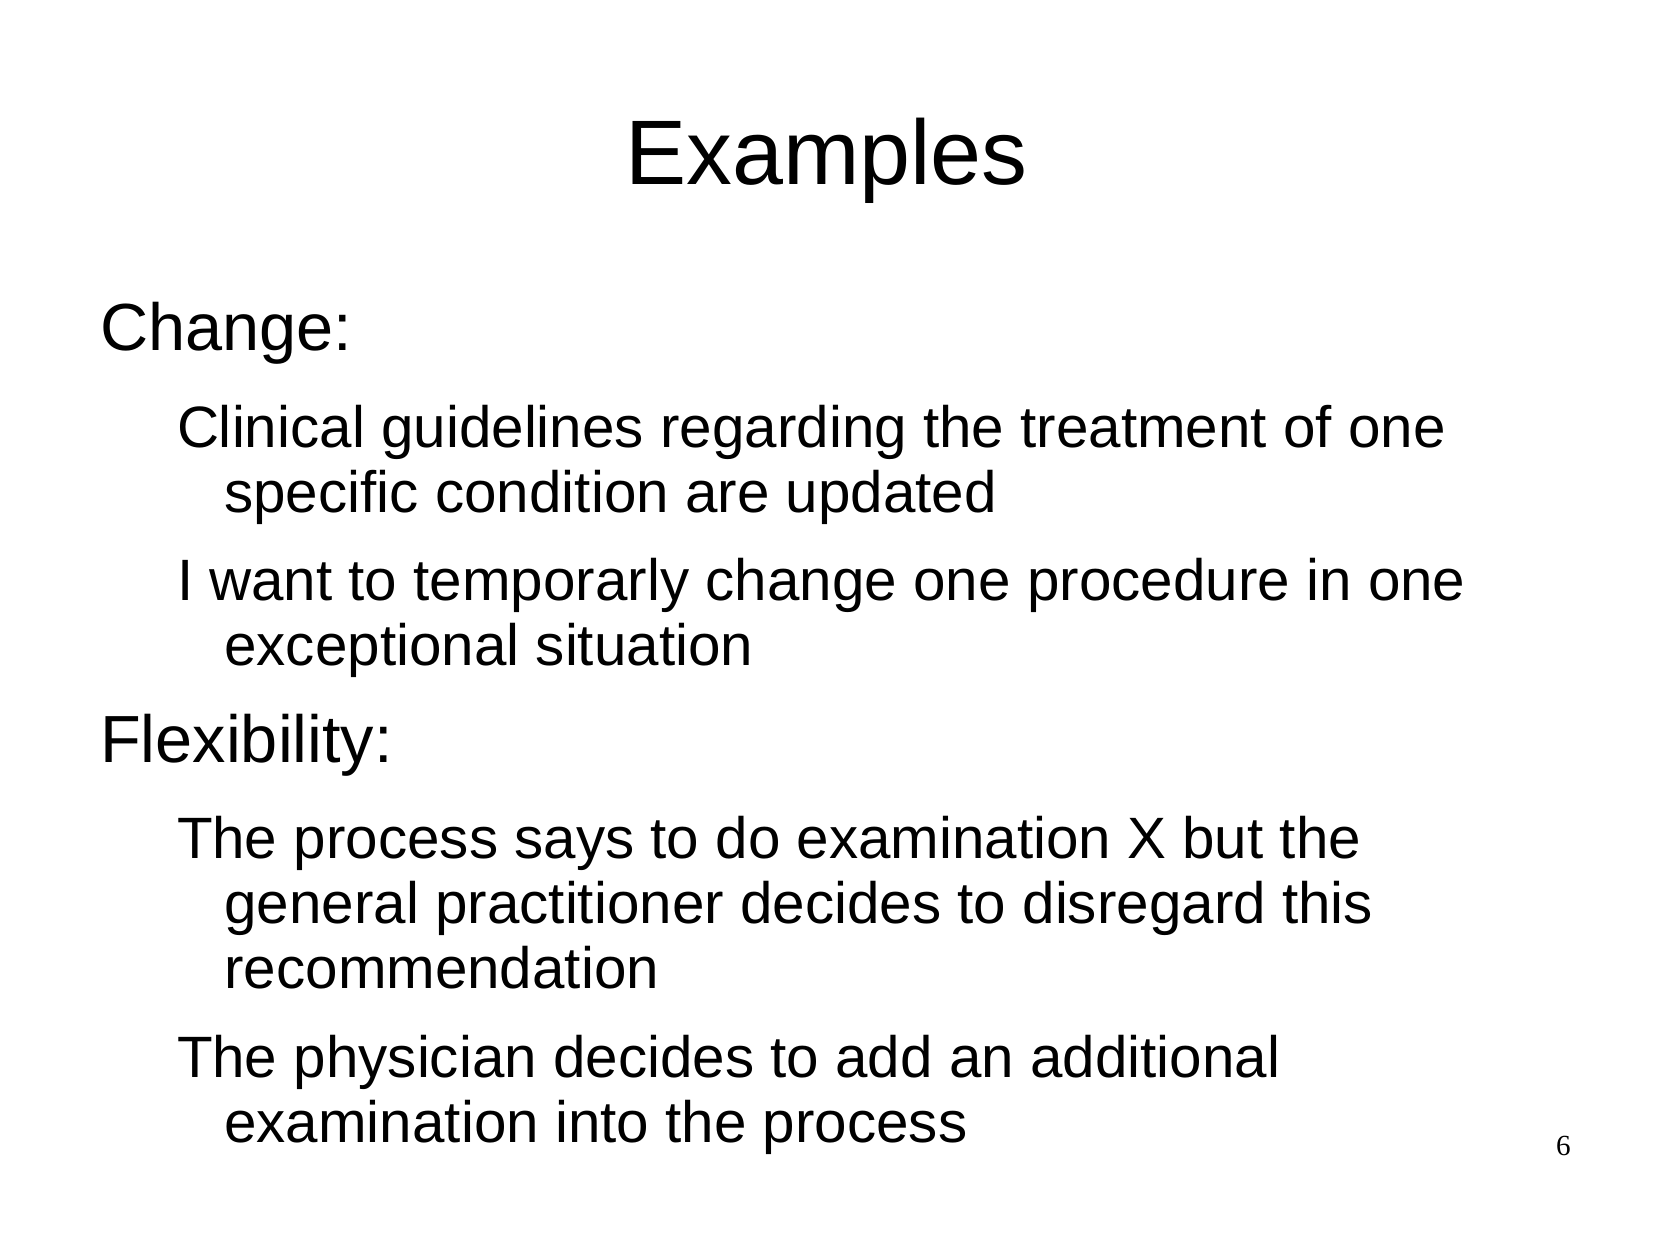

# Examples
Change:
Clinical guidelines regarding the treatment of one specific condition are updated
I want to temporarly change one procedure in one exceptional situation
Flexibility:
The process says to do examination X but the general practitioner decides to disregard this recommendation
The physician decides to add an additional examination into the process
6